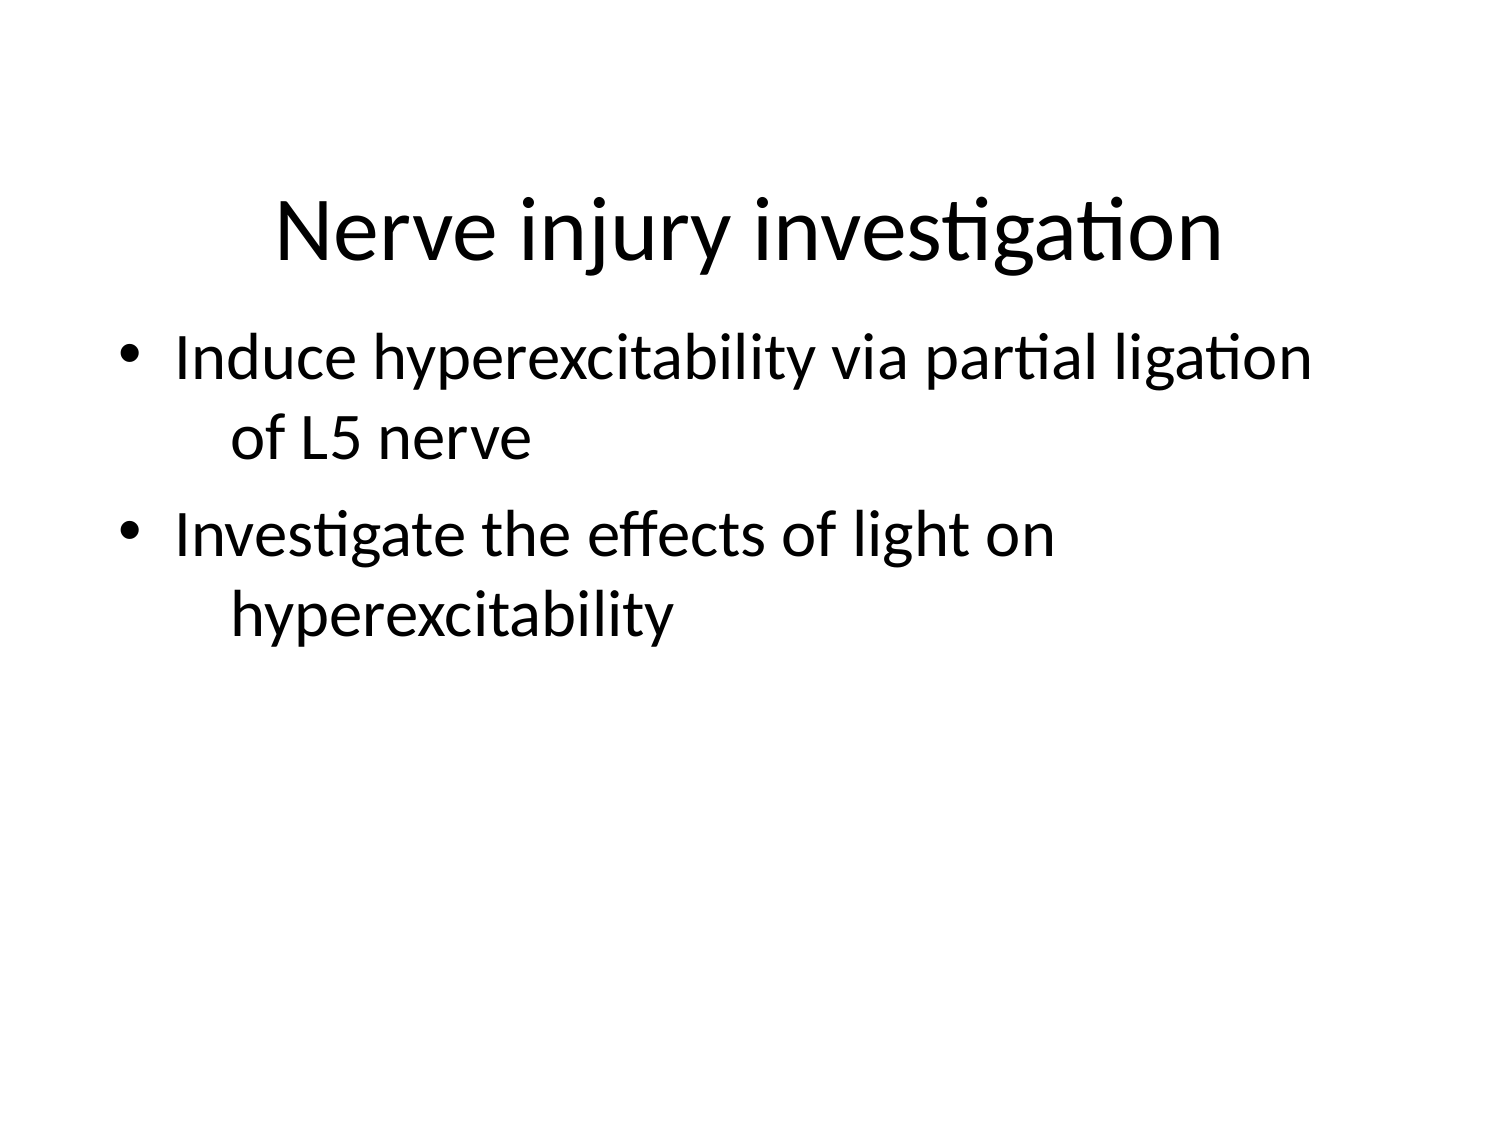

# Nerve injury investigation
Induce hyperexcitability via partial ligation of L5 nerve
Investigate the effects of light on hyperexcitability